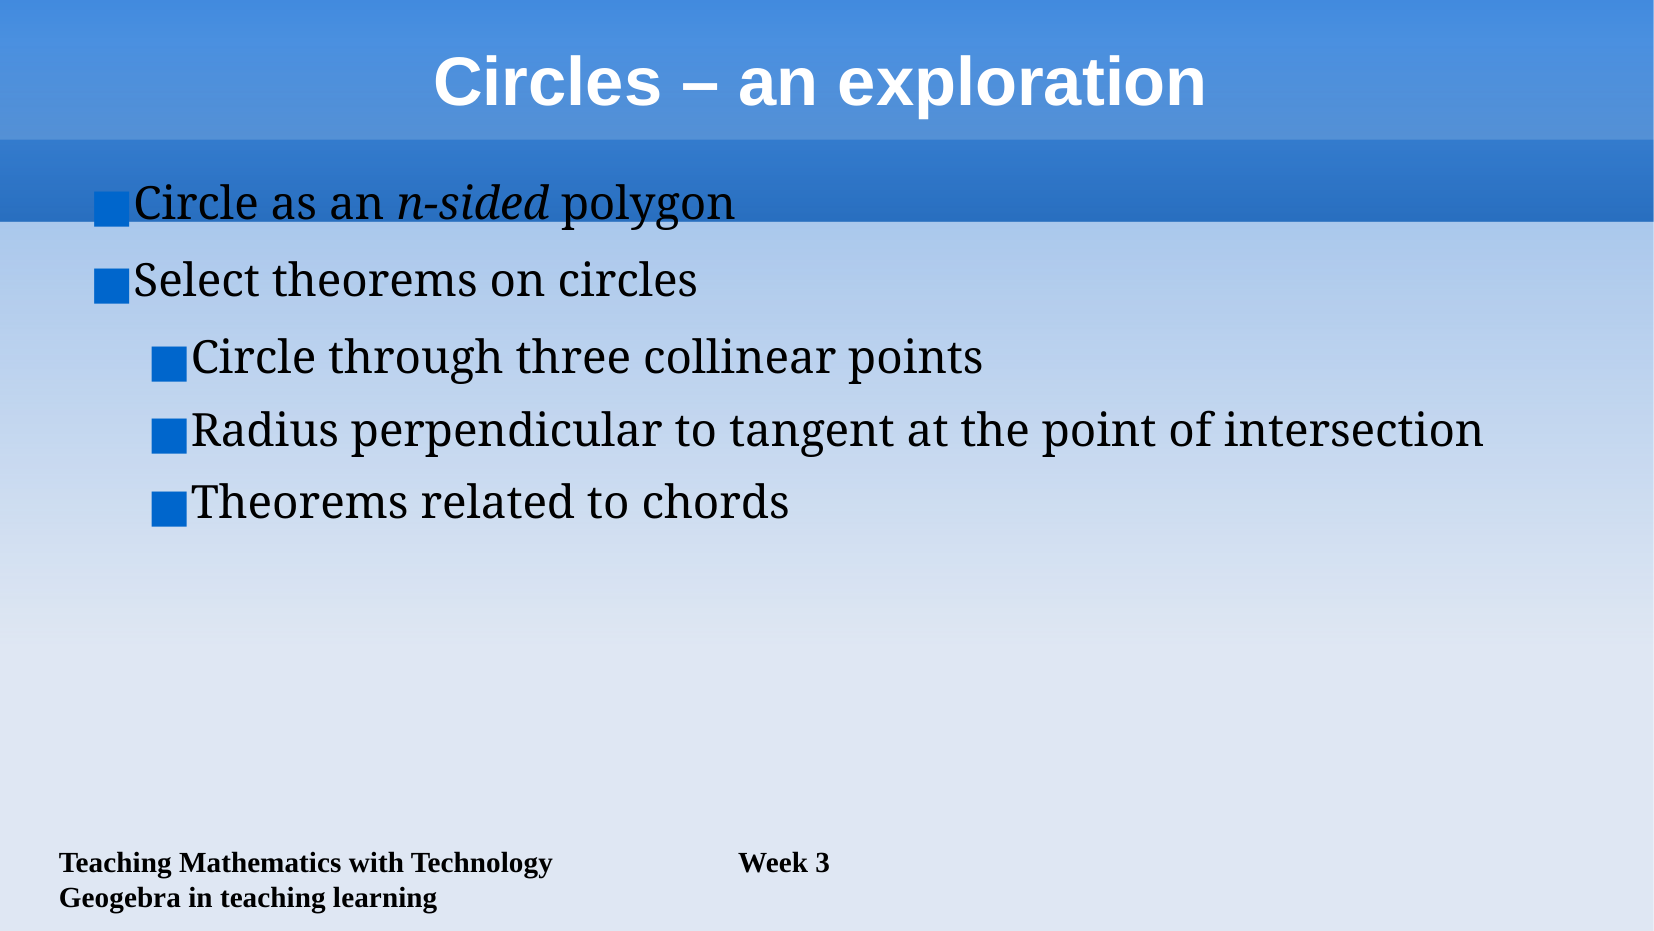

Circles – an exploration
Circle as an n-sided polygon
Select theorems on circles
Circle through three collinear points
Radius perpendicular to tangent at the point of intersection
Theorems related to chords